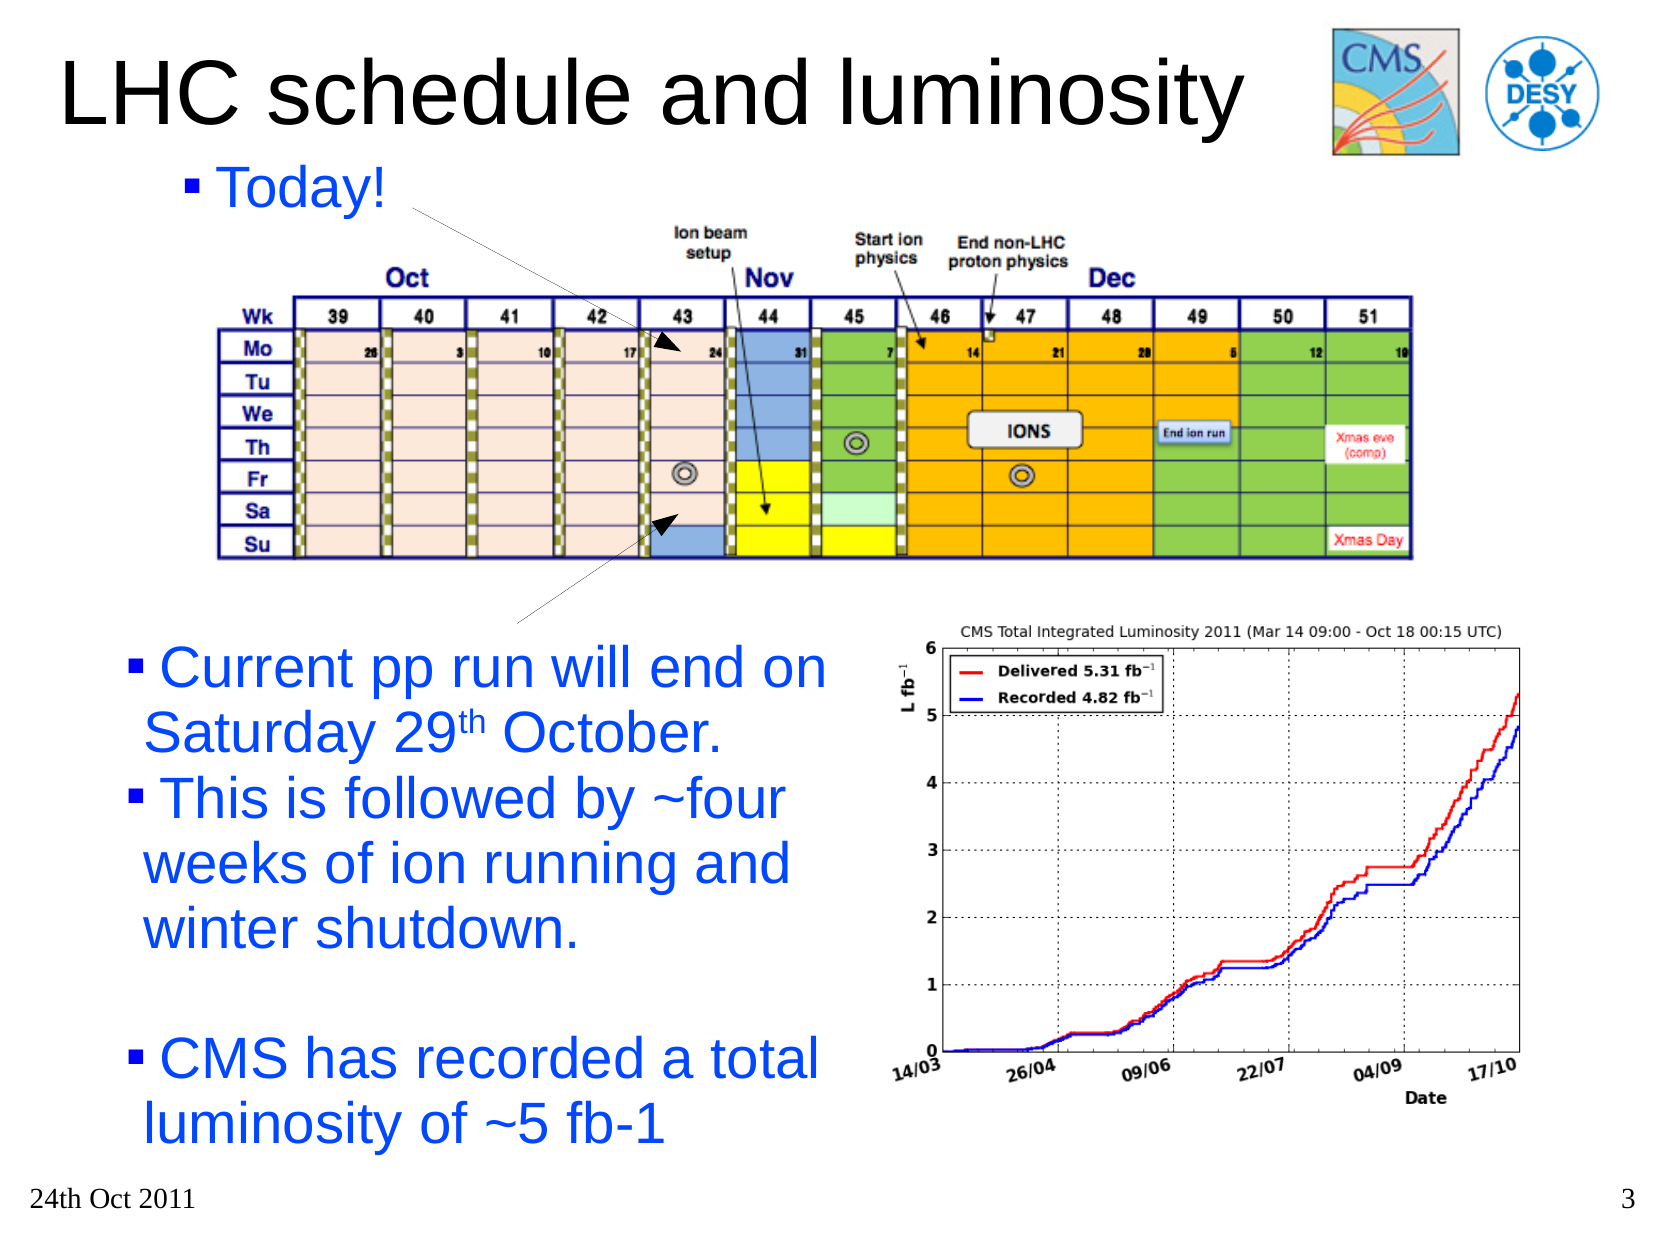

# LHC schedule and luminosity
 Today!
 Current pp run will end on
Saturday 29th October.
 This is followed by ~four
weeks of ion running and
winter shutdown.
 CMS has recorded a total
luminosity of ~5 fb-1
24th Oct 2011
3